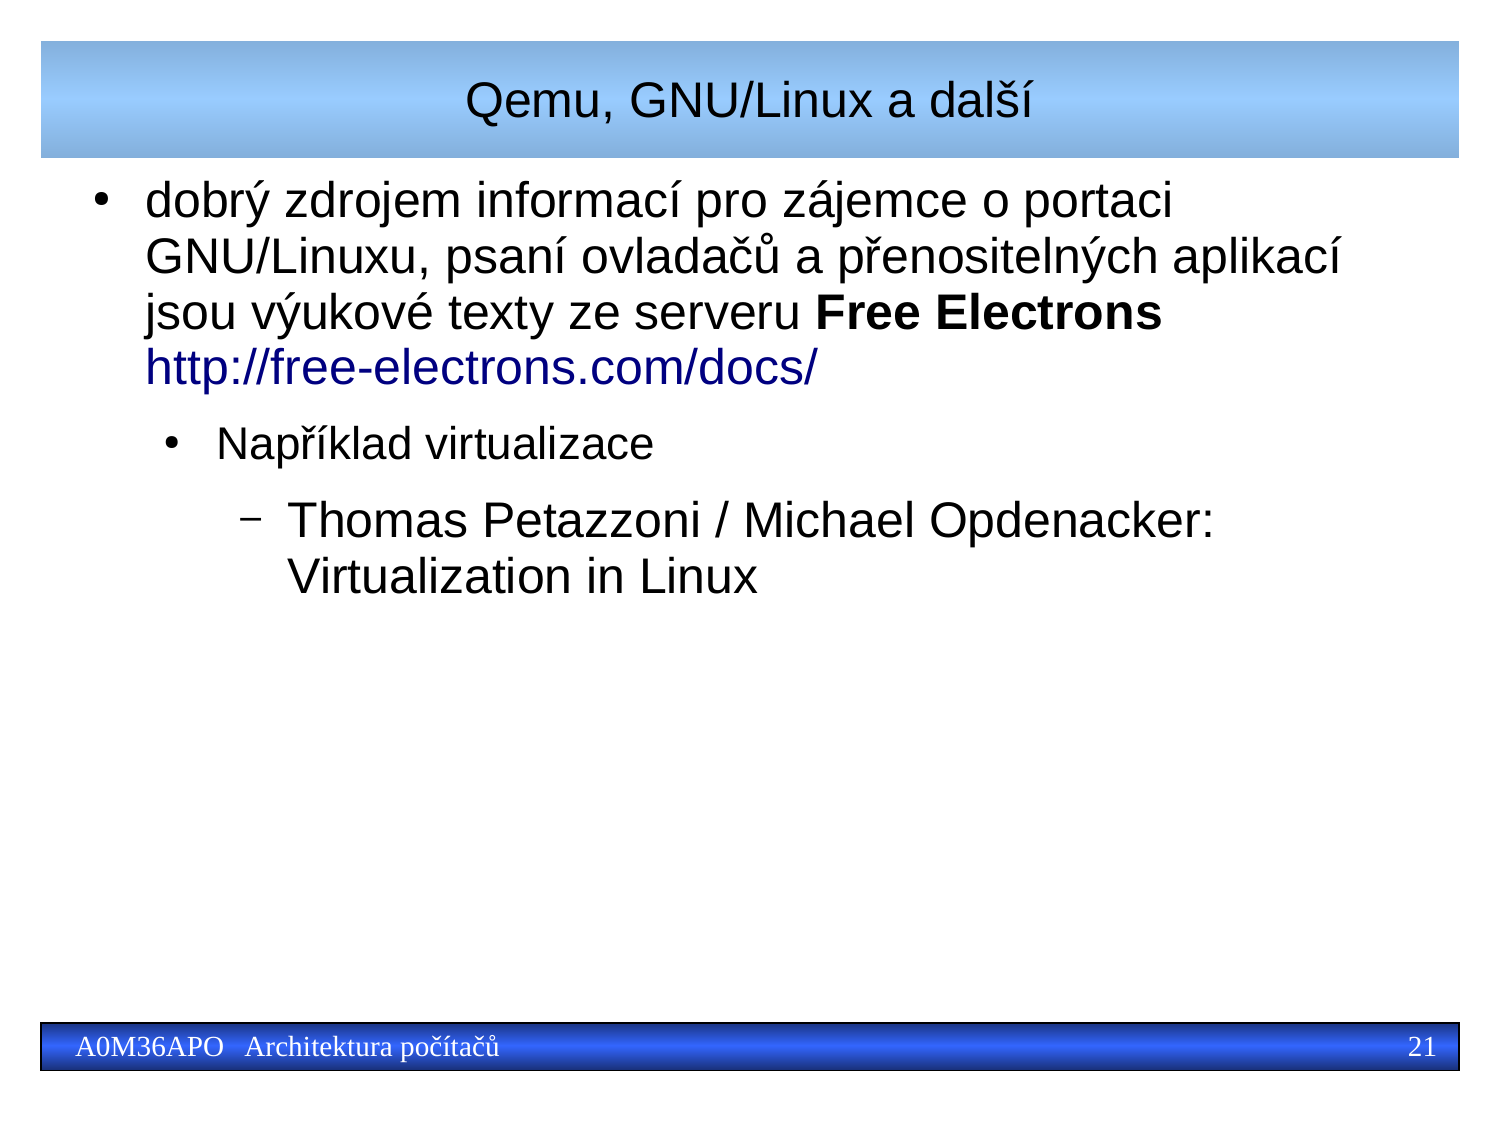

# Qemu, GNU/Linux a další
dobrý zdrojem informací pro zájemce o portaci GNU/Linuxu, psaní ovladačů a přenositelných aplikací jsou výukové texty ze serveru Free Electrons http://free-electrons.com/docs/
Například virtualizace
Thomas Petazzoni / Michael Opdenacker: Virtualization in Linux
A0M36APO Architektura počítačů
21